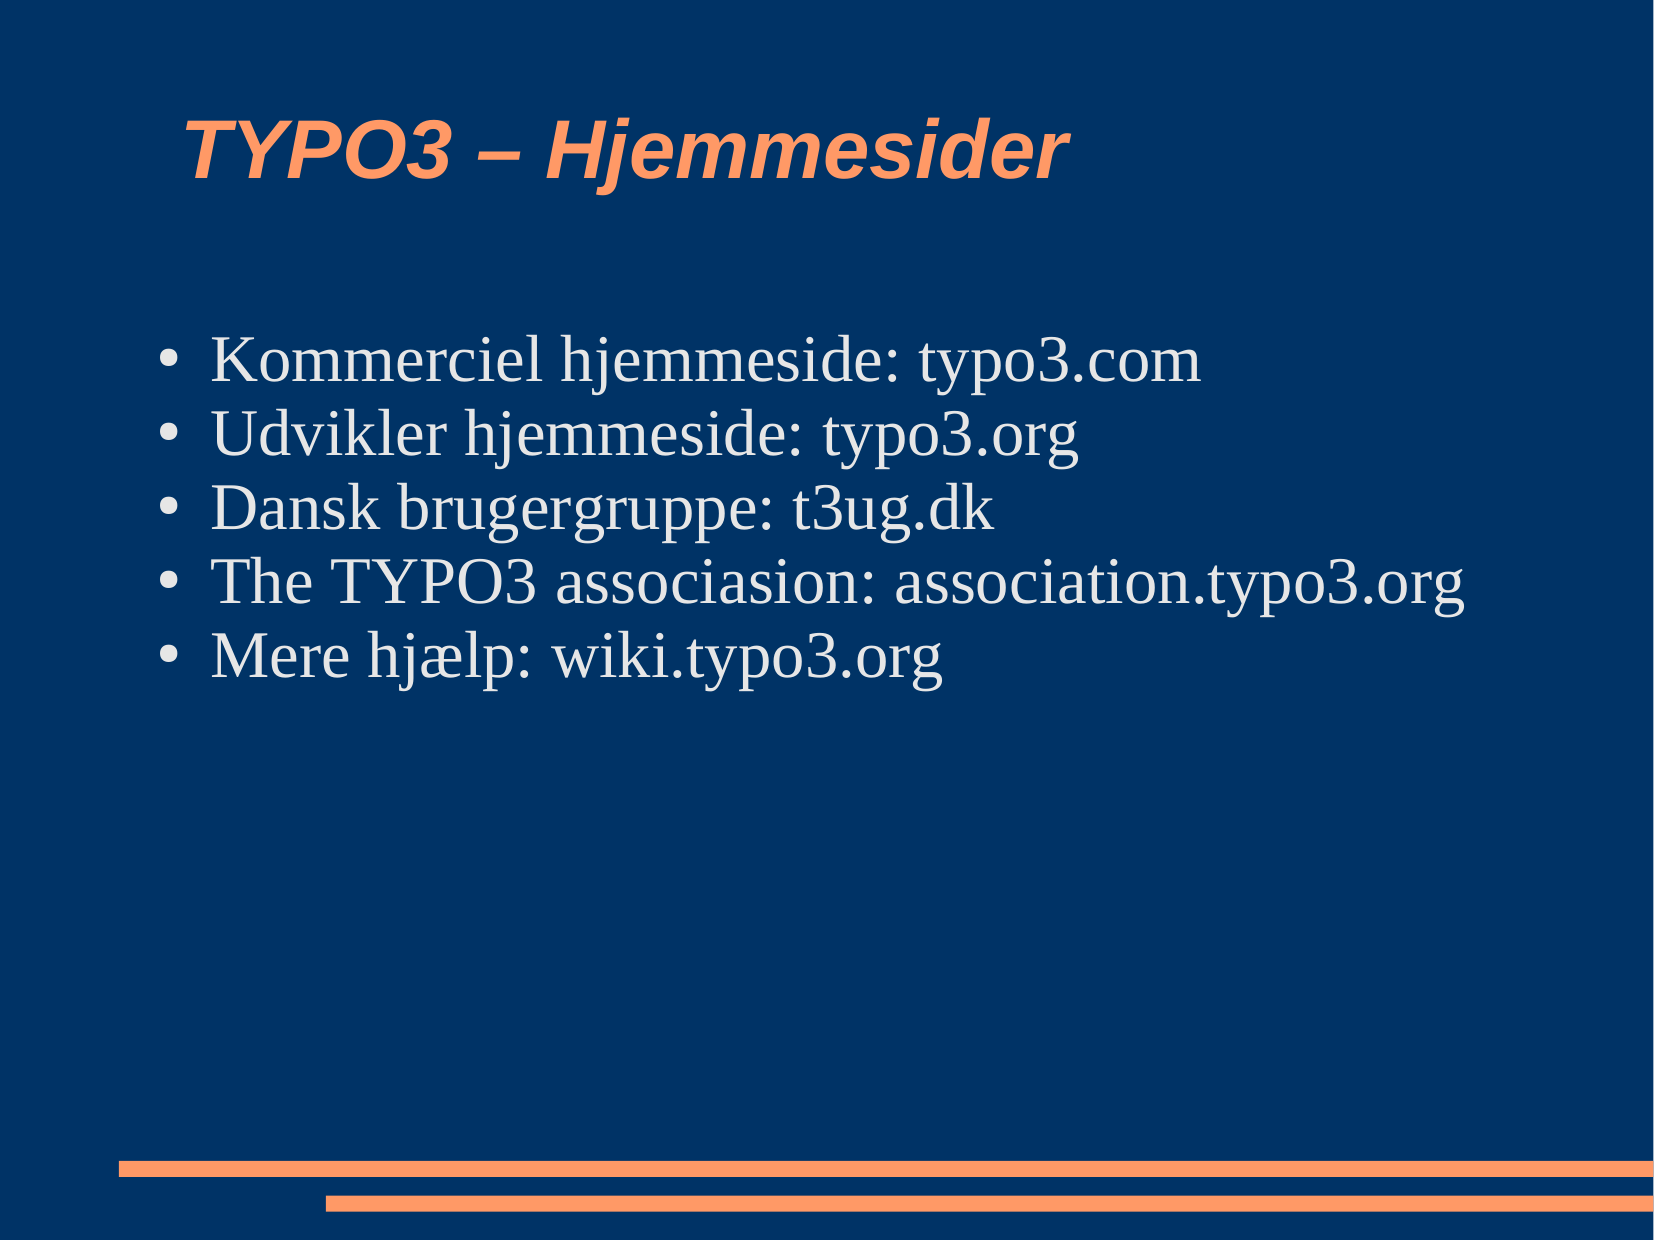

# TYPO3 – Hjemmesider
Kommerciel hjemmeside: typo3.com
Udvikler hjemmeside: typo3.org
Dansk brugergruppe: t3ug.dk
The TYPO3 associasion: association.typo3.org
Mere hjælp: wiki.typo3.org